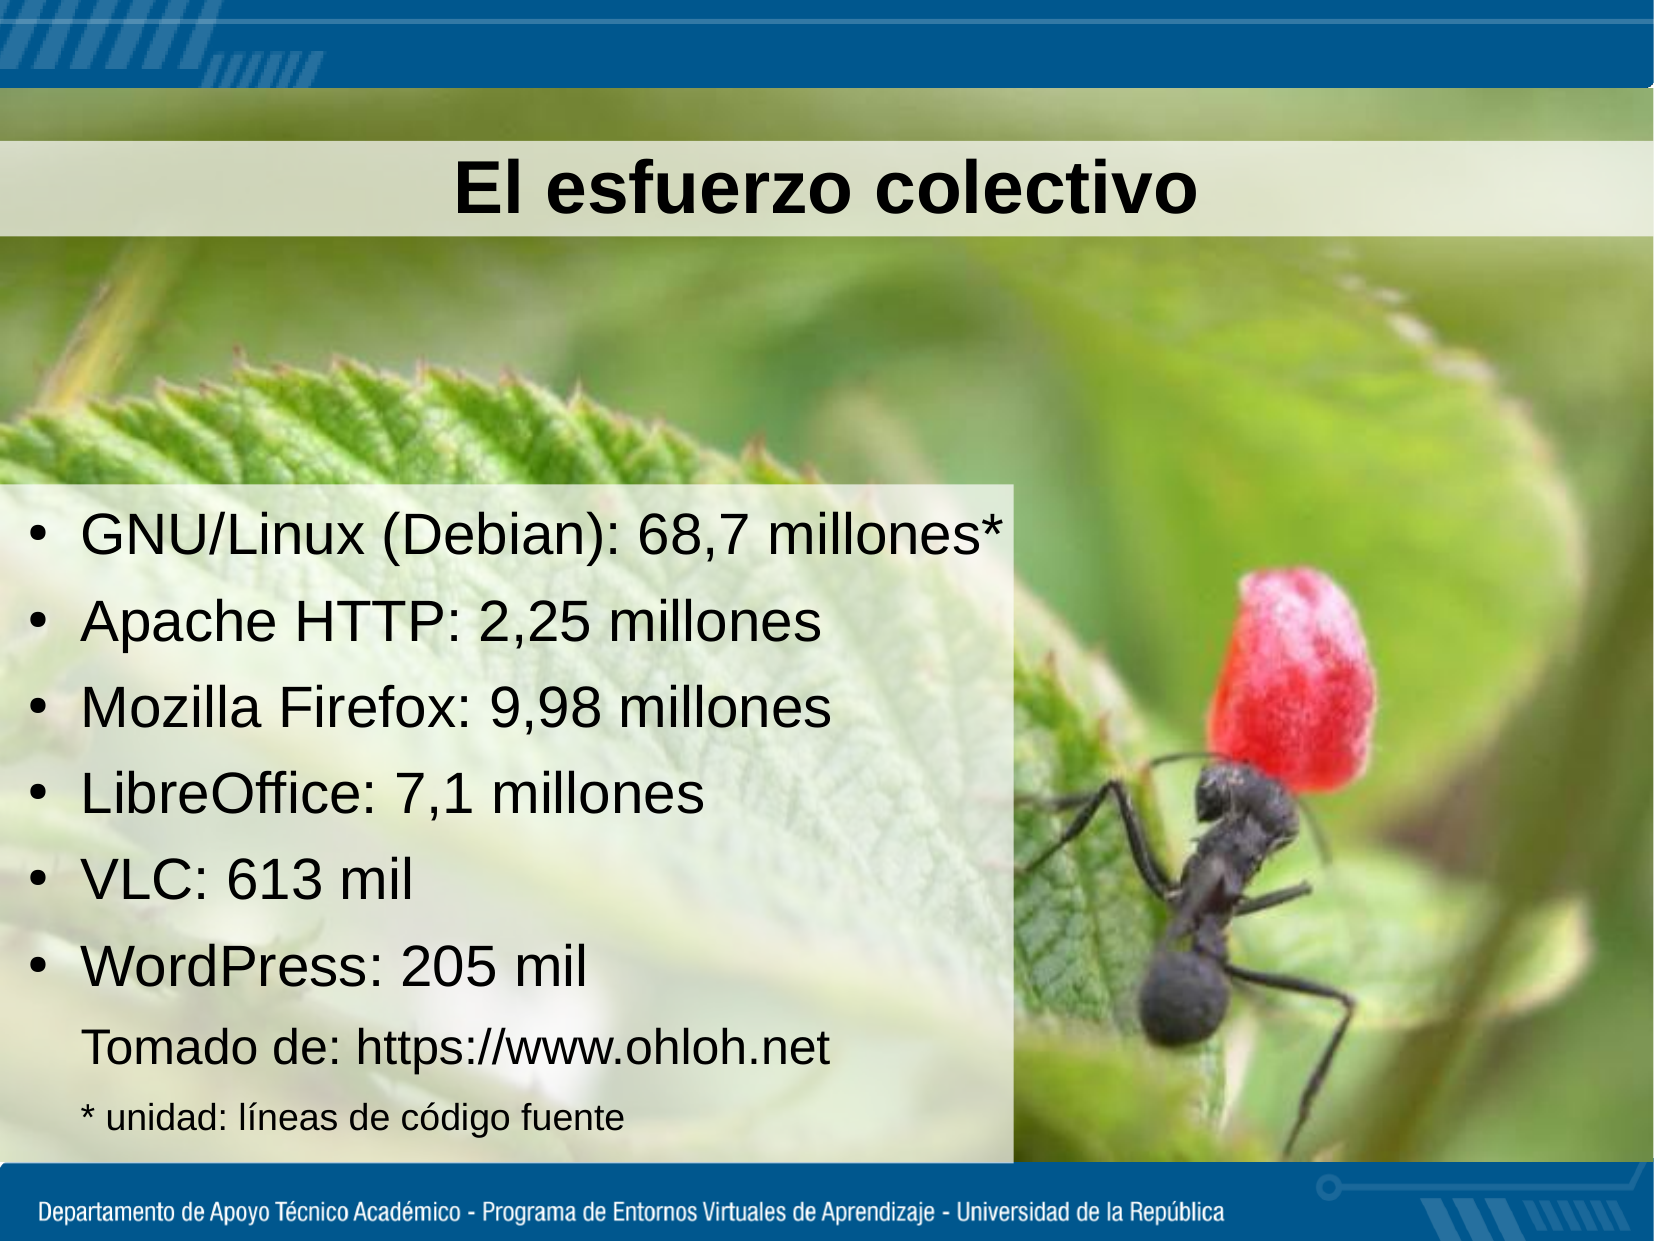

# El esfuerzo colectivo
GNU/Linux (Debian): 68,7 millones*
Apache HTTP: 2,25 millones
Mozilla Firefox: 9,98 millones
LibreOffice: 7,1 millones
VLC: 613 mil
WordPress: 205 mil
Tomado de: https://www.ohloh.net
* unidad: líneas de código fuente